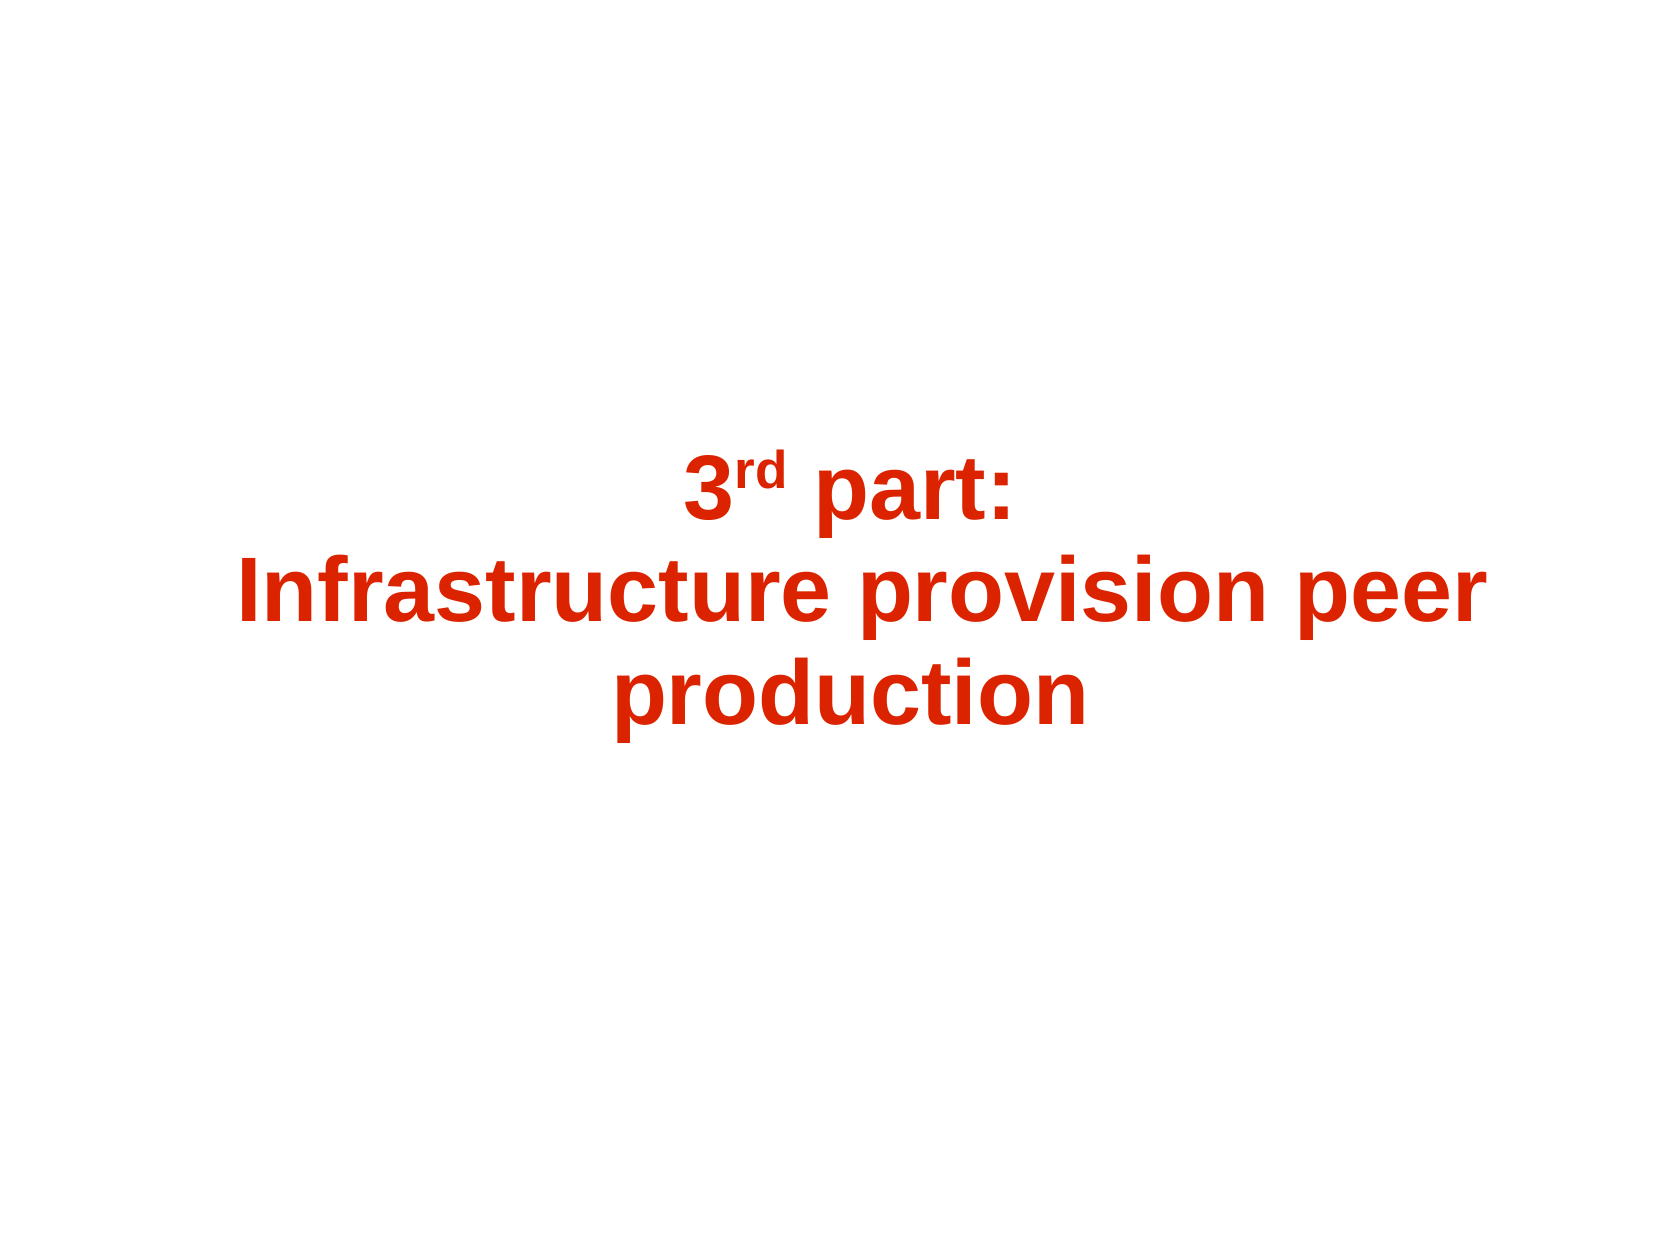

# 3rd part: Infrastructure provision peer production